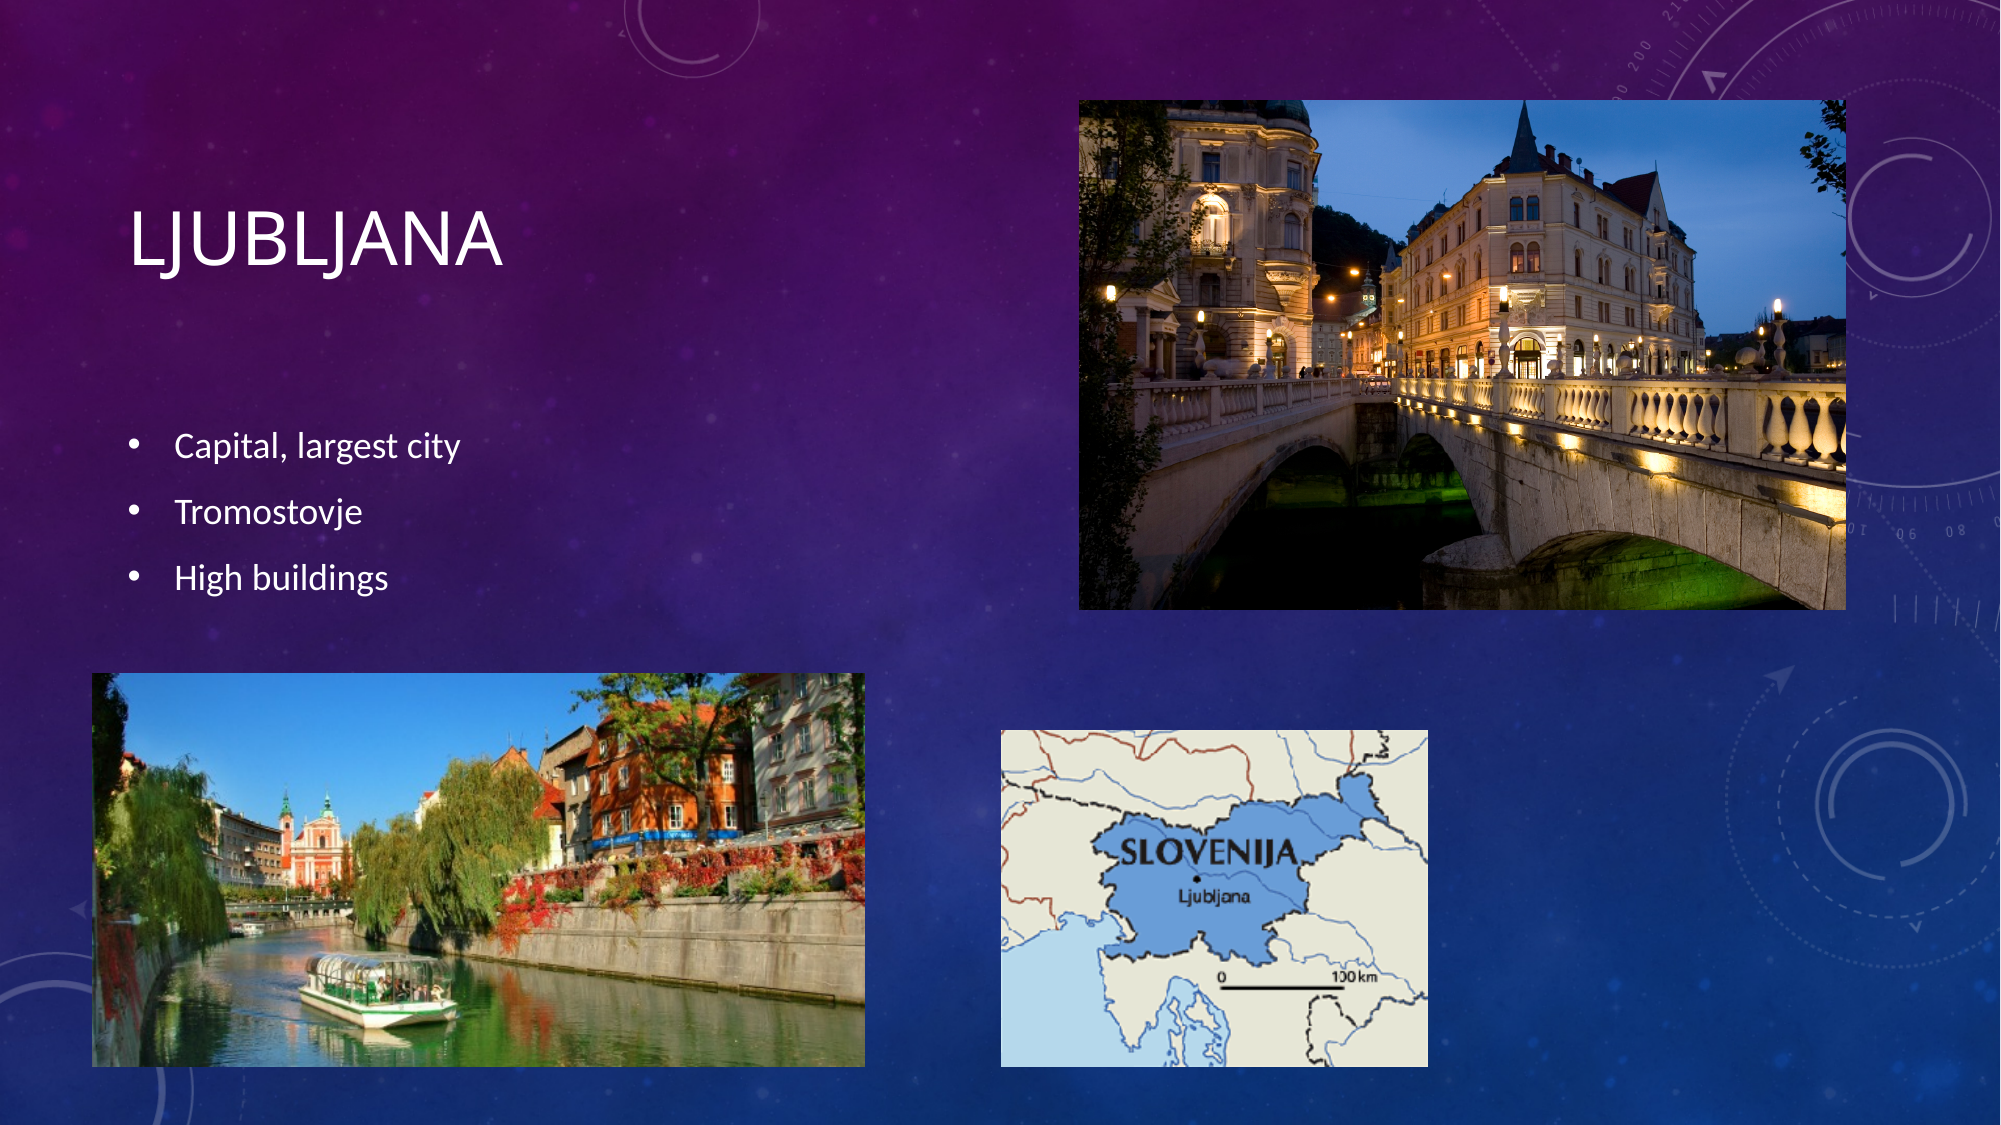

# ljubljana
Capital, largest city
Tromostovje
High buildings